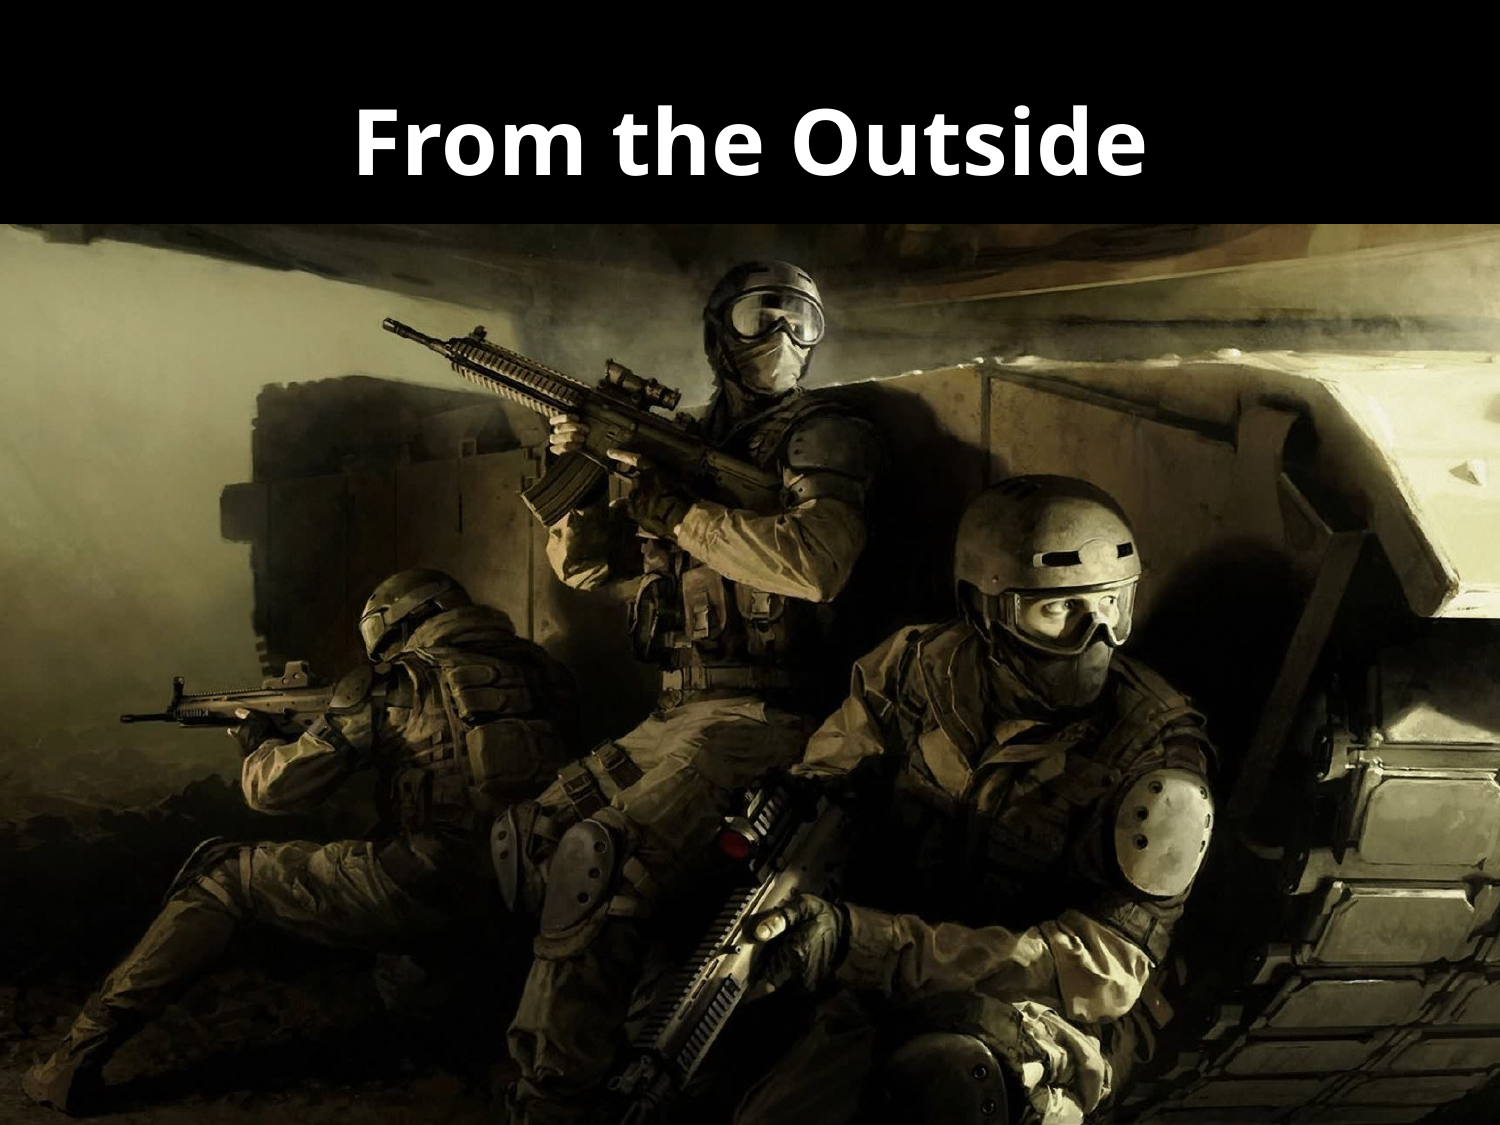

# From the Outside
From the outside it might look like this: